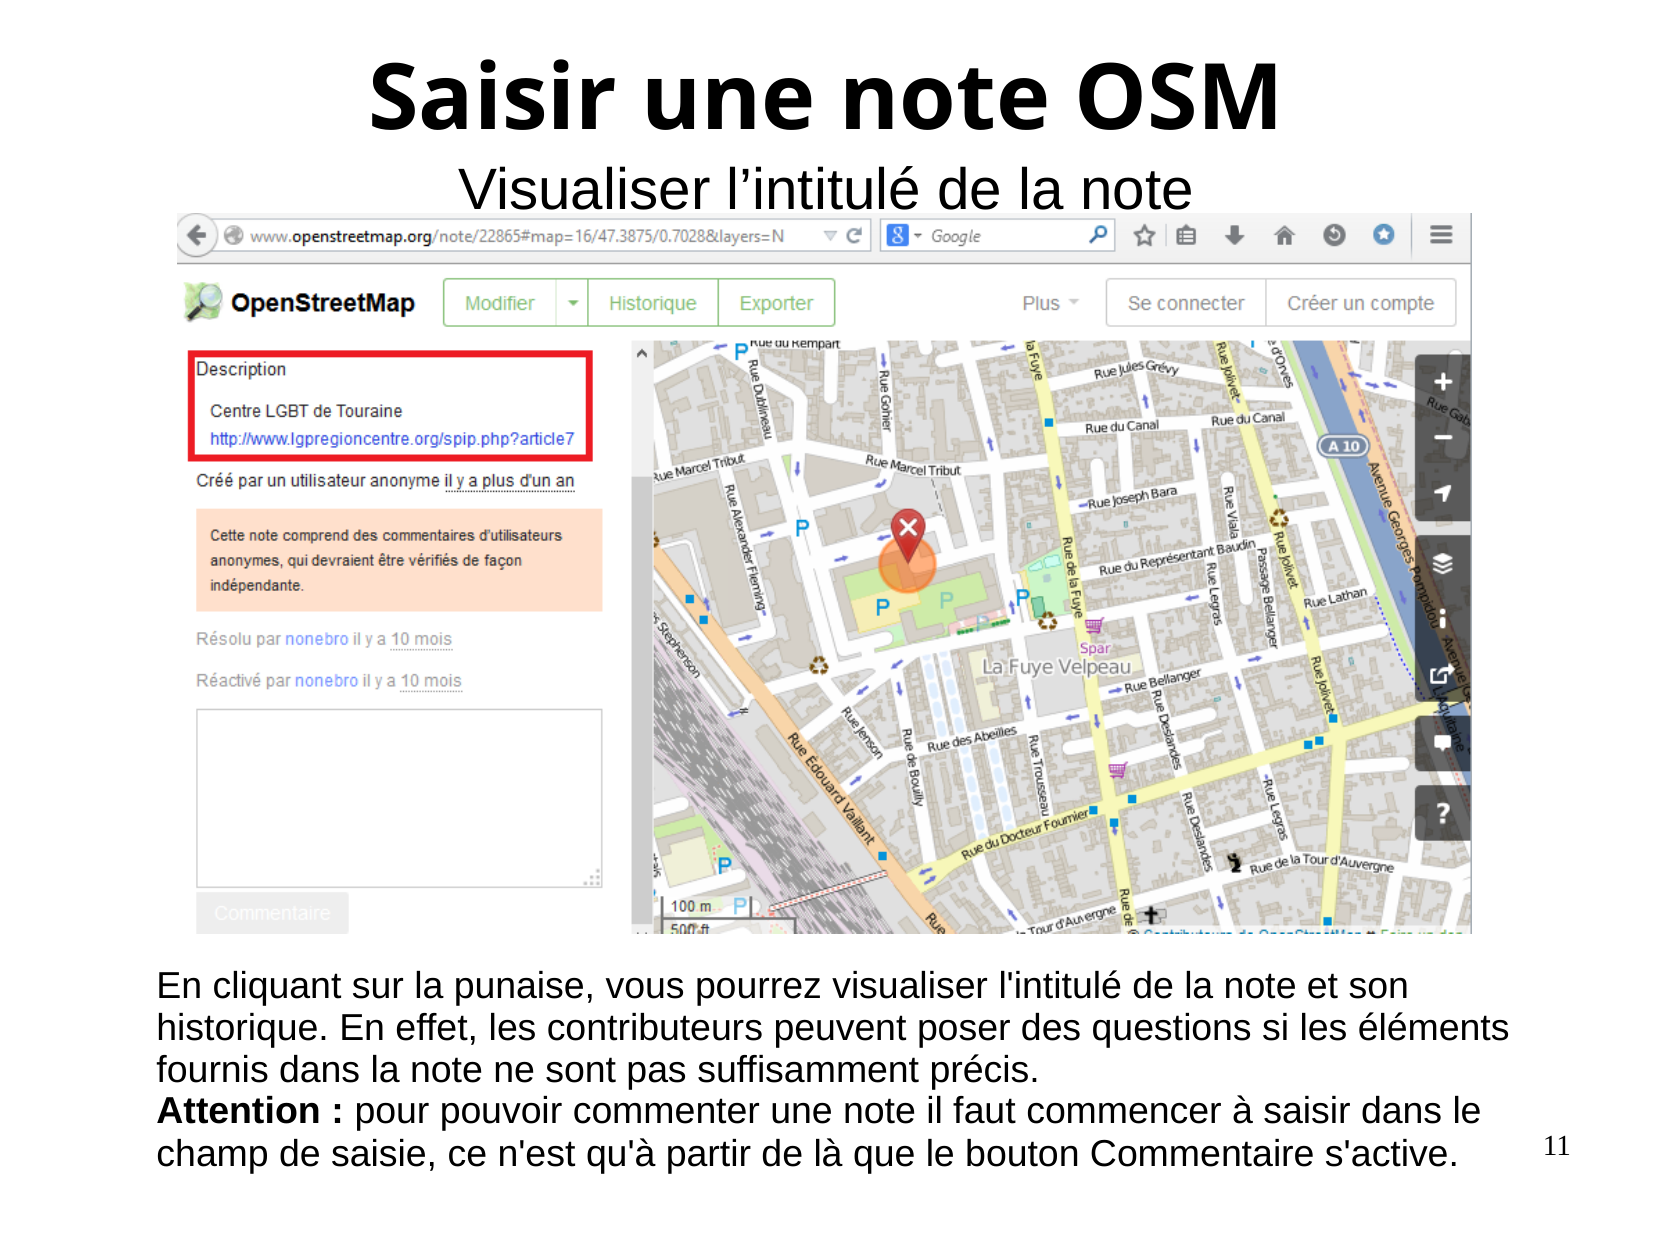

# Saisir une note OSM Visualiser l’intitulé de la note
En cliquant sur la punaise, vous pourrez visualiser l'intitulé de la note et son historique. En effet, les contributeurs peuvent poser des questions si les éléments fournis dans la note ne sont pas suffisamment précis.
Attention : pour pouvoir commenter une note il faut commencer à saisir dans le champ de saisie, ce n'est qu'à partir de là que le bouton Commentaire s'active.
11